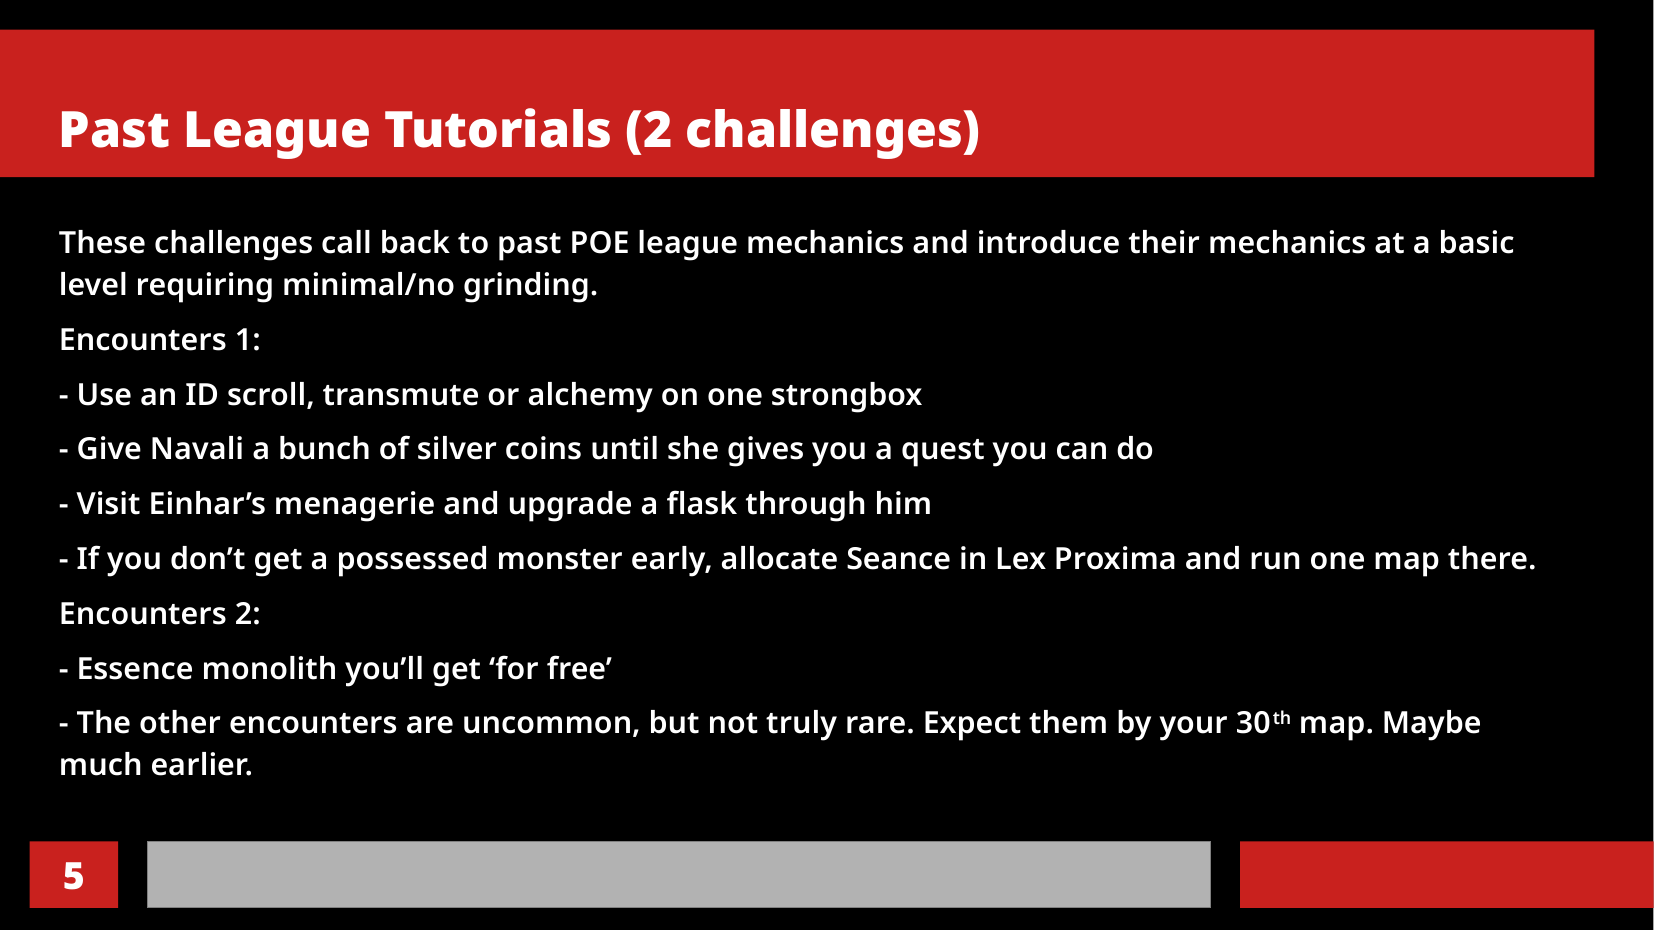

# Past League Tutorials (2 challenges)
These challenges call back to past POE league mechanics and introduce their mechanics at a basic level requiring minimal/no grinding.
Encounters 1:
- Use an ID scroll, transmute or alchemy on one strongbox
- Give Navali a bunch of silver coins until she gives you a quest you can do
- Visit Einhar’s menagerie and upgrade a flask through him
- If you don’t get a possessed monster early, allocate Seance in Lex Proxima and run one map there.
Encounters 2:
- Essence monolith you’ll get ‘for free’
- The other encounters are uncommon, but not truly rare. Expect them by your 30th map. Maybe much earlier.
5